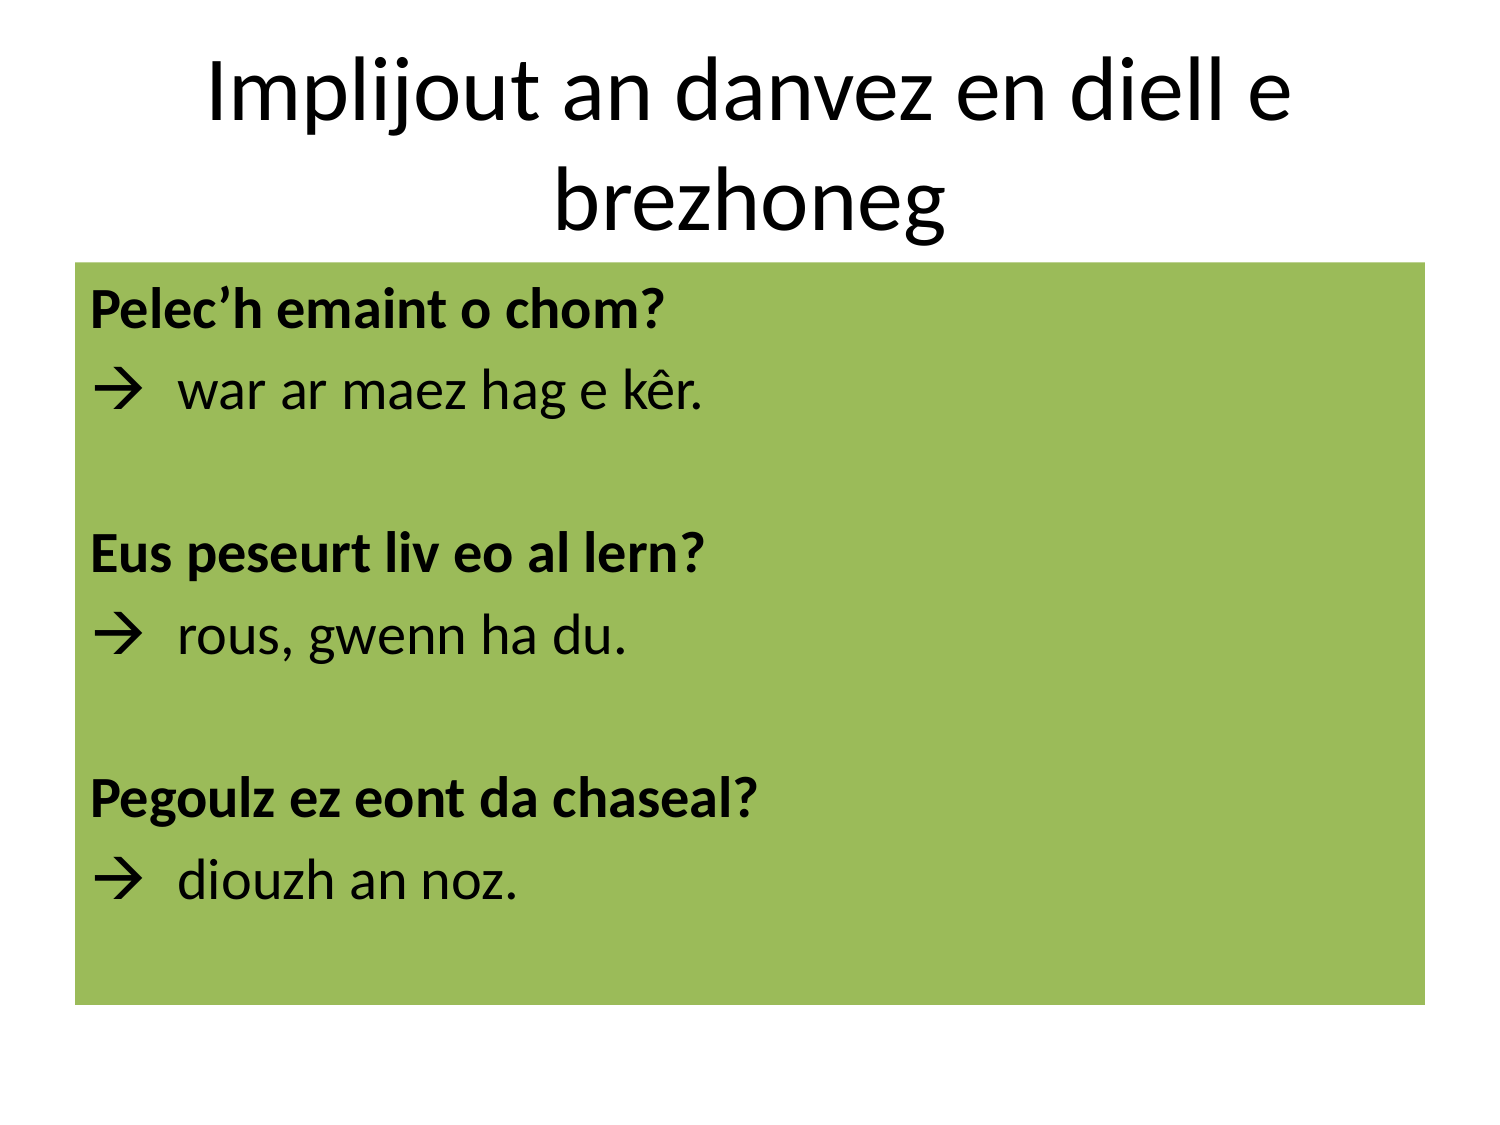

# Implijout an danvez en diell e brezhoneg
Pelec’h emaint o chom?
 war ar maez hag e kêr.
Eus peseurt liv eo al lern?
 rous, gwenn ha du.
Pegoulz ez eont da chaseal?
 diouzh an noz.